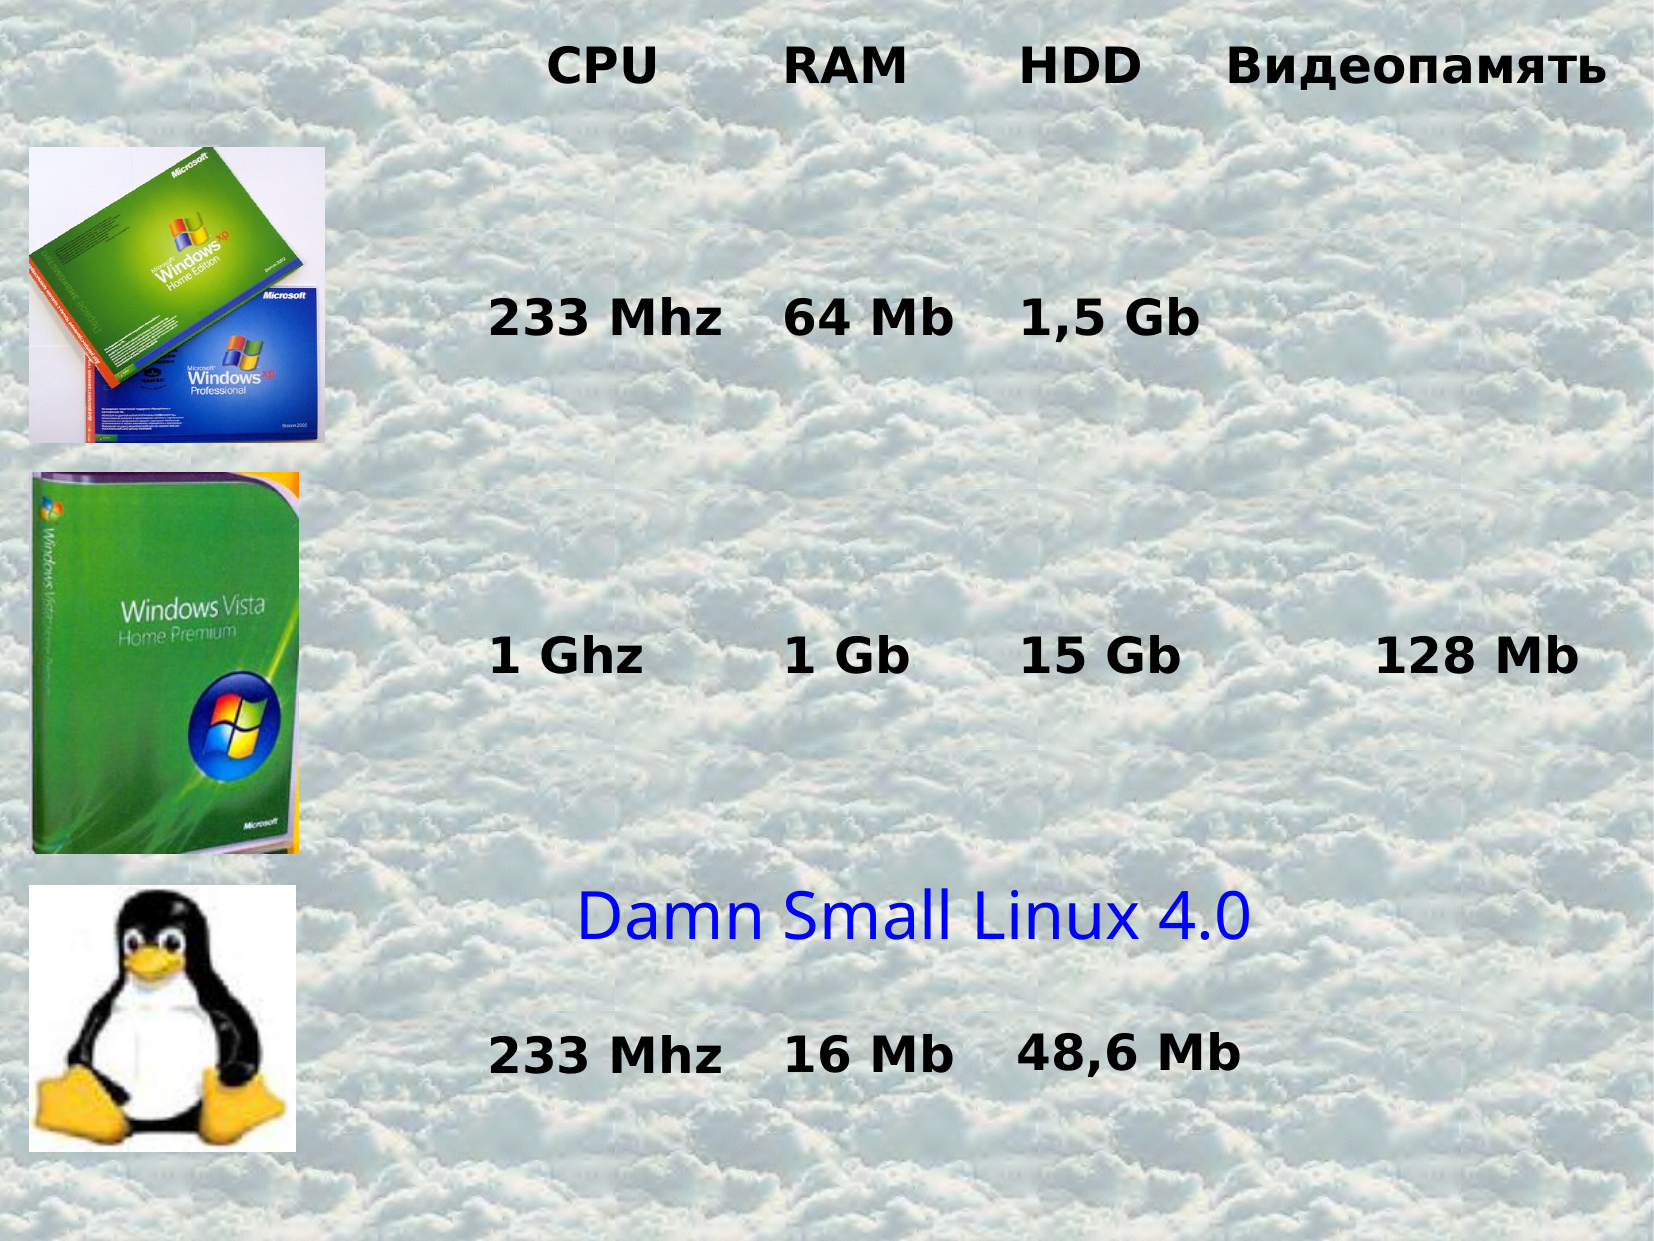

CPU
RAM
HDD
Видеопамять
233 Mhz
64 Mb
1,5 Gb
1 Ghz
1 Gb
15 Gb
128 Mb
Damn Small Linux 4.0
48,6 Mb
16 Mb
233 Mhz